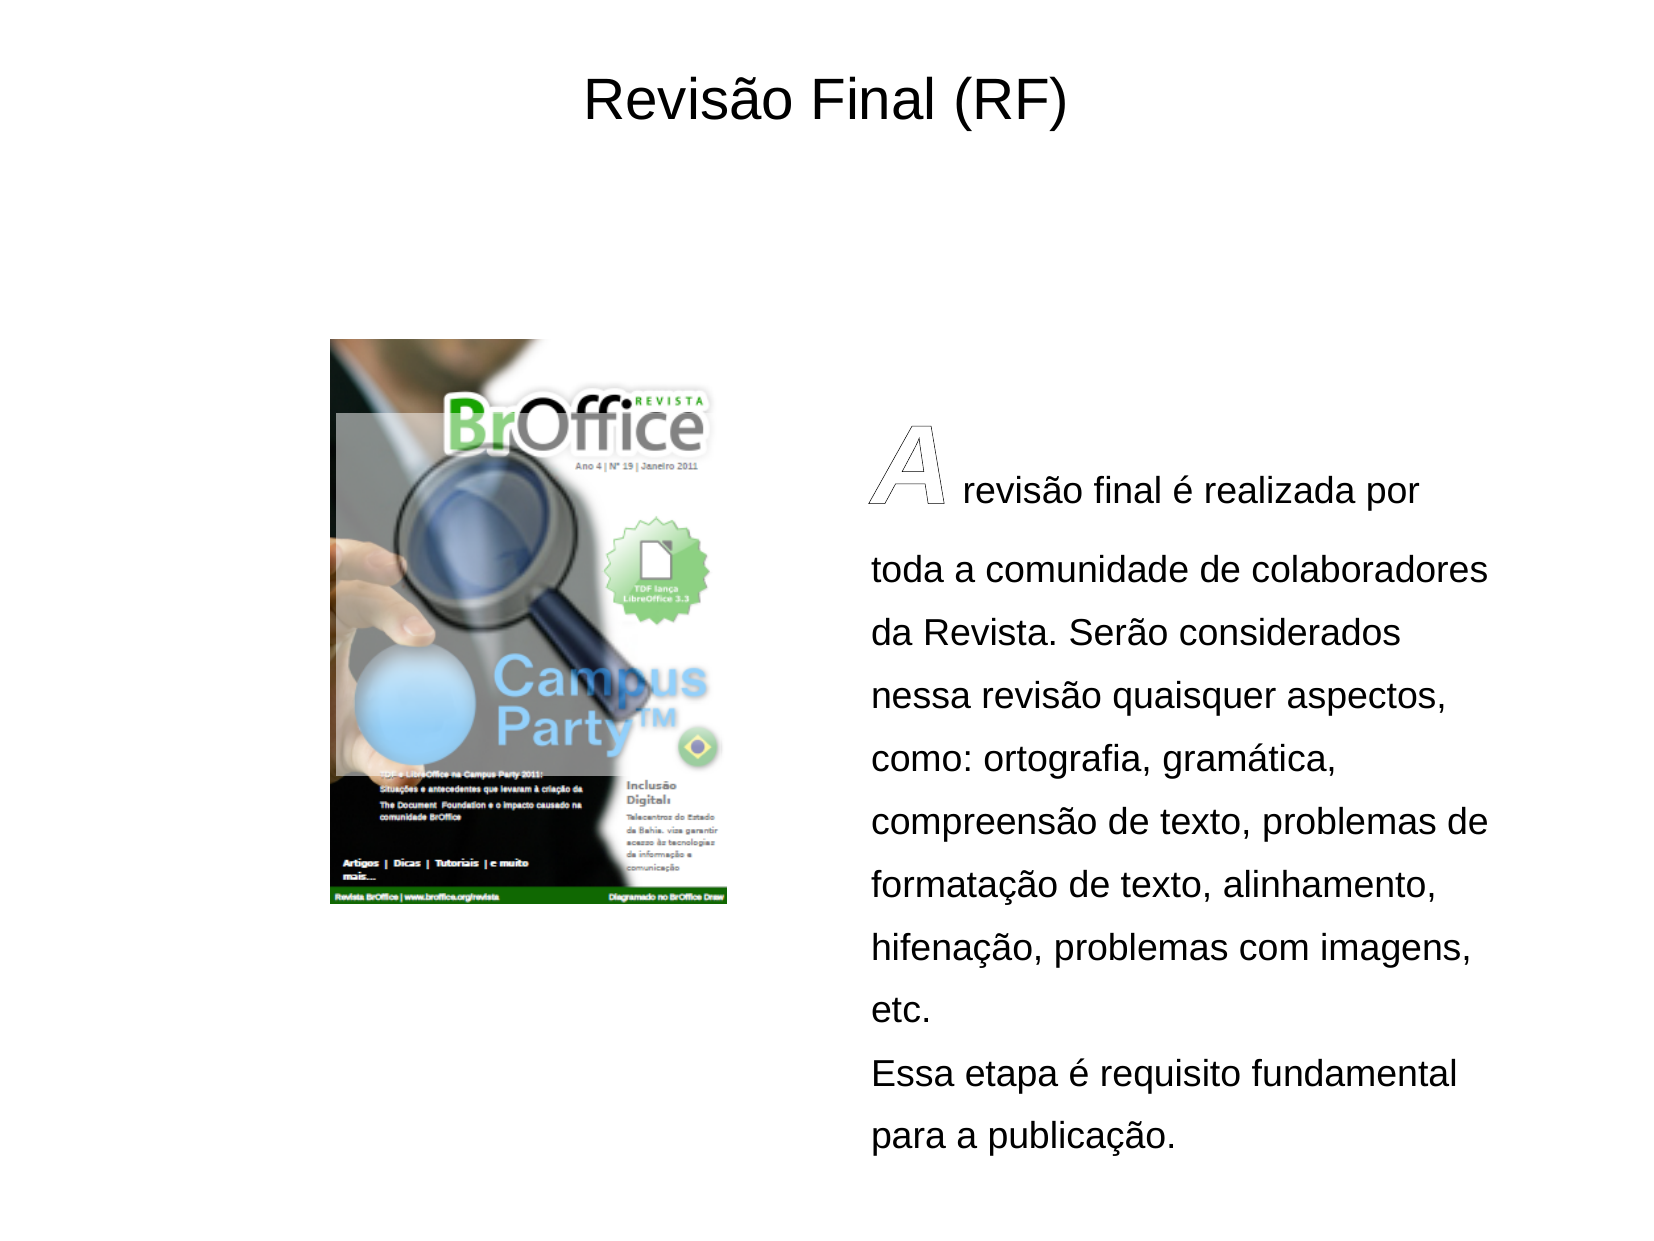

Revisão Final (RF)
A revisão final é realizada por toda a comunidade de colaboradores da Revista. Serão considerados nessa revisão quaisquer aspectos, como: ortografia, gramática, compreensão de texto, problemas de formatação de texto, alinhamento, hifenação, problemas com imagens, etc.
Essa etapa é requisito fundamental para a publicação.